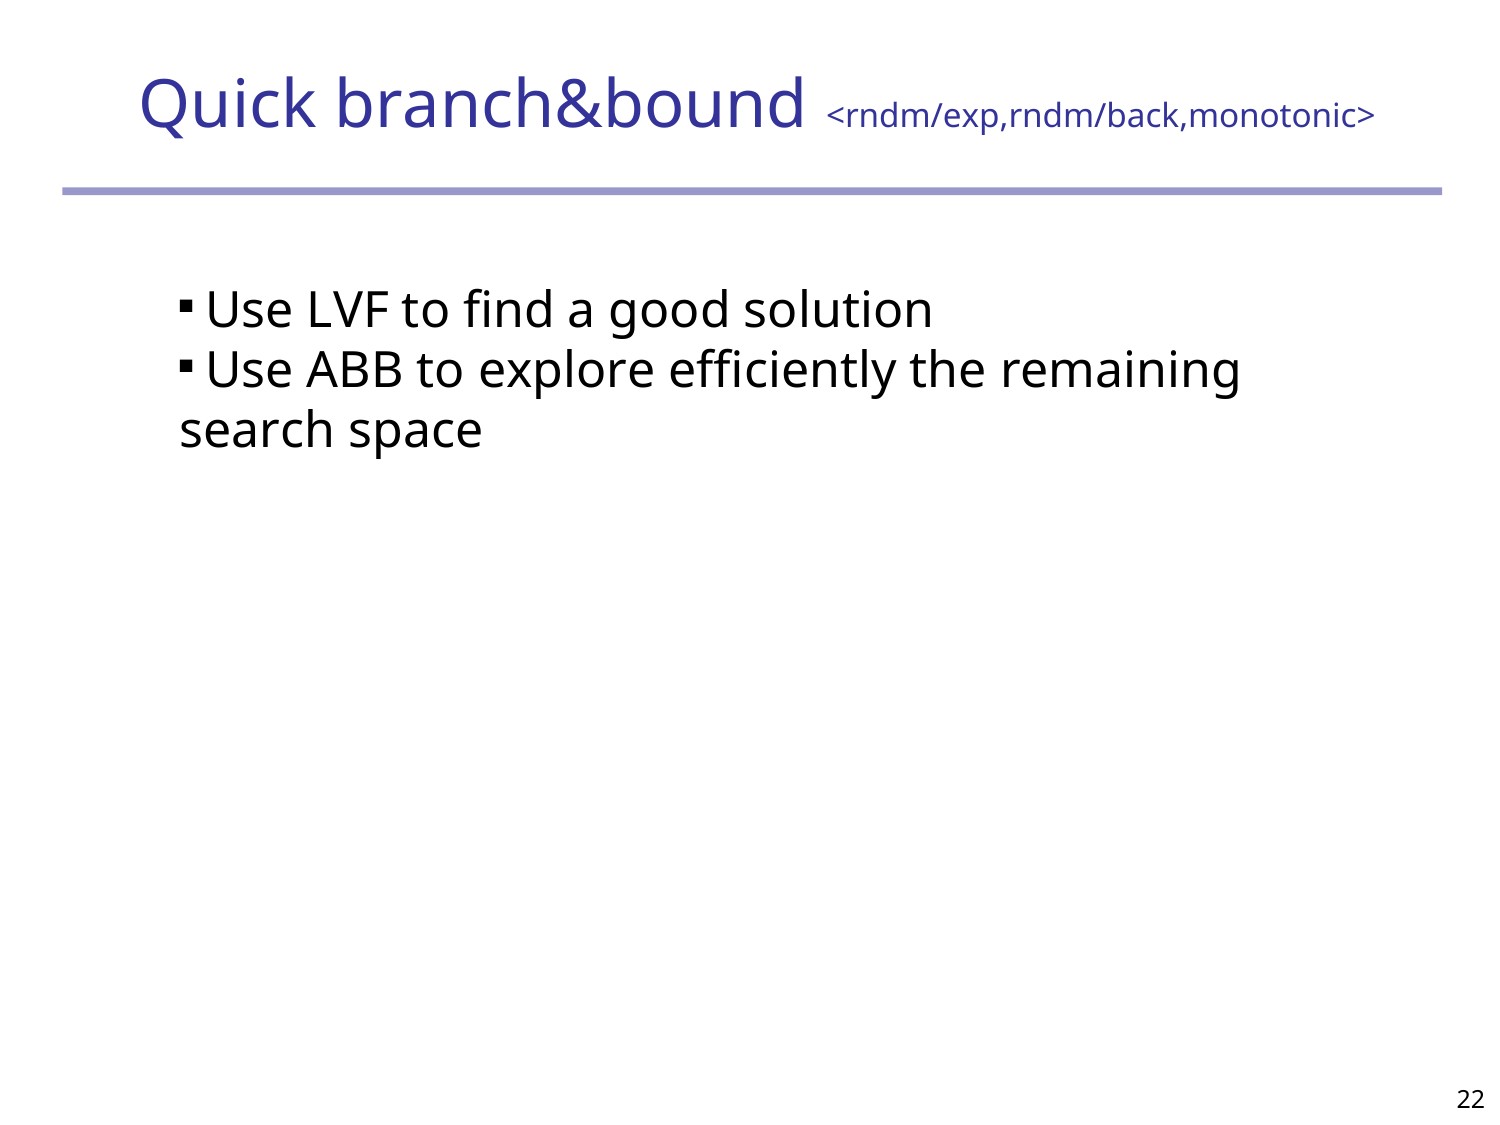

# Quick branch&bound <rndm/exp,rndm/back,monotonic>
 Use LVF to find a good solution
 Use ABB to explore efficiently the remaining search space